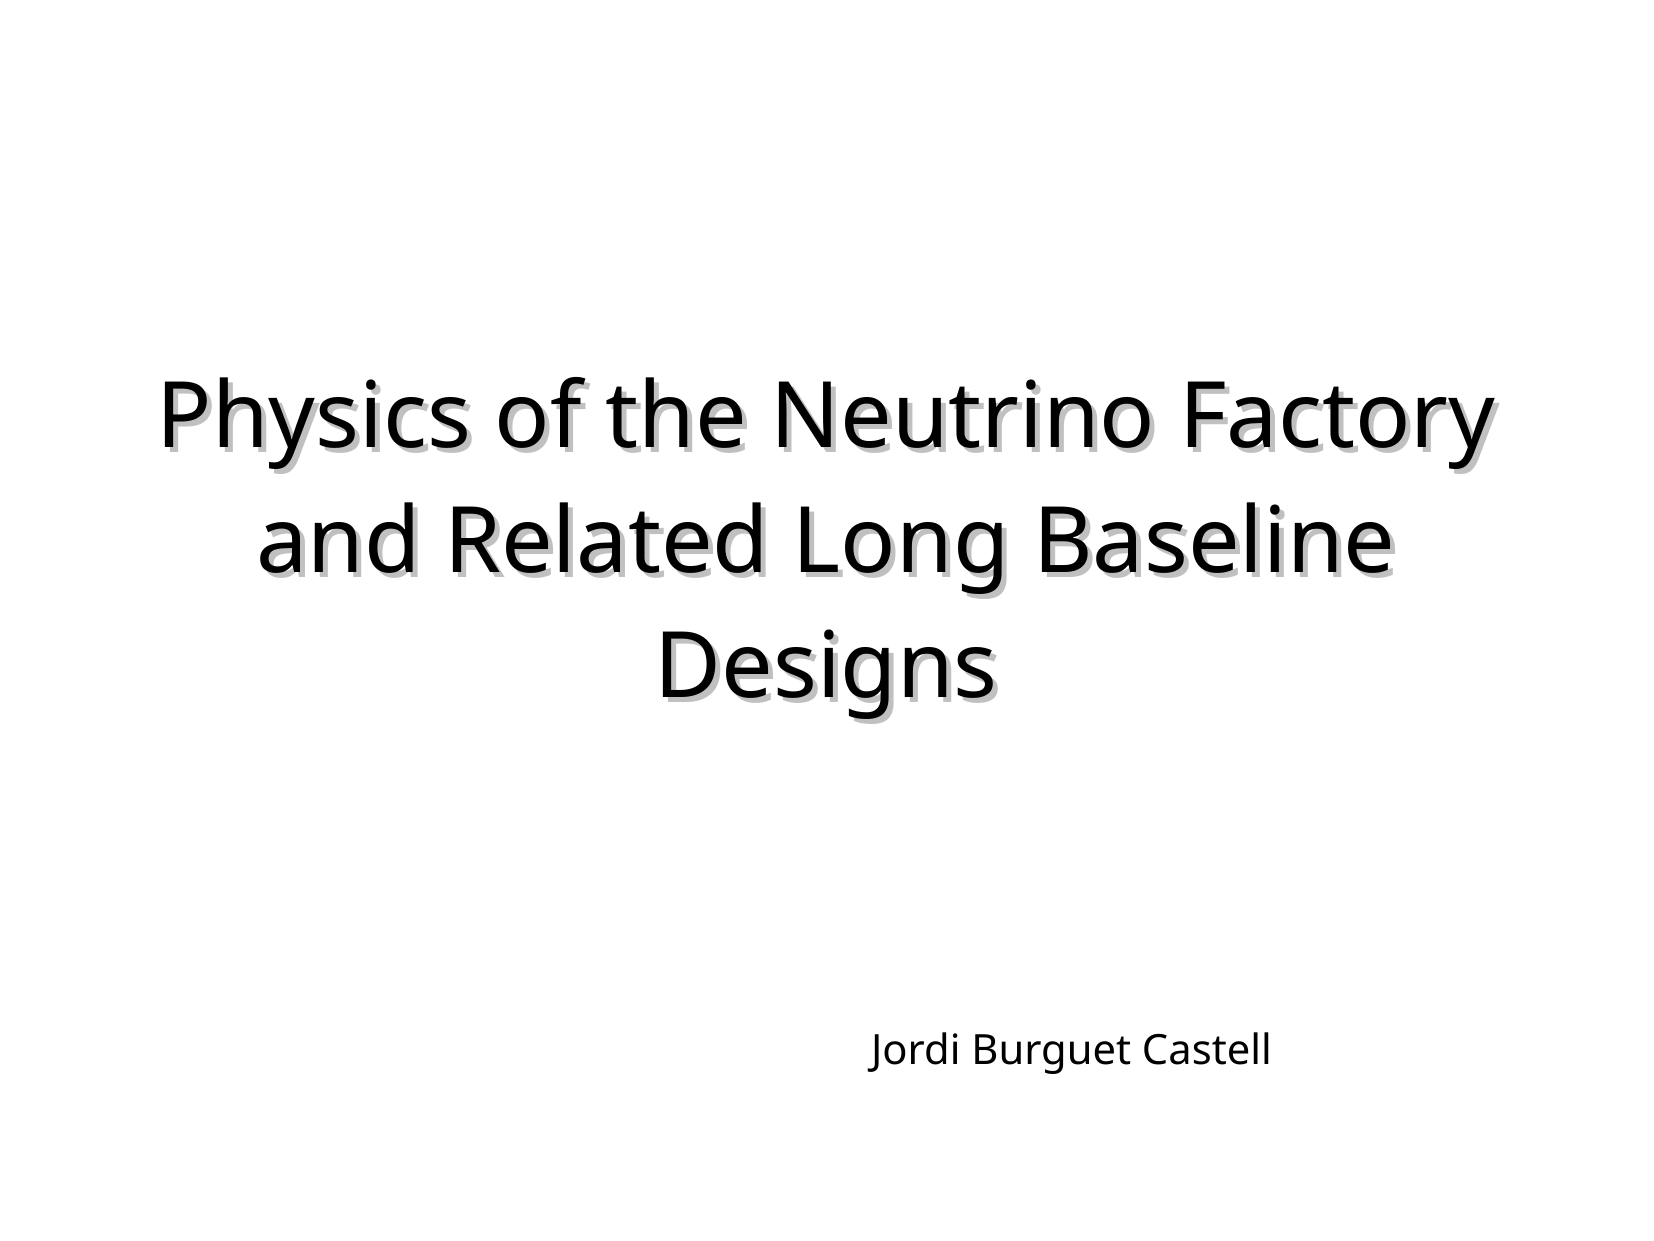

# Physics of the Neutrino Factory and Related Long Baseline Designs
Jordi Burguet Castell